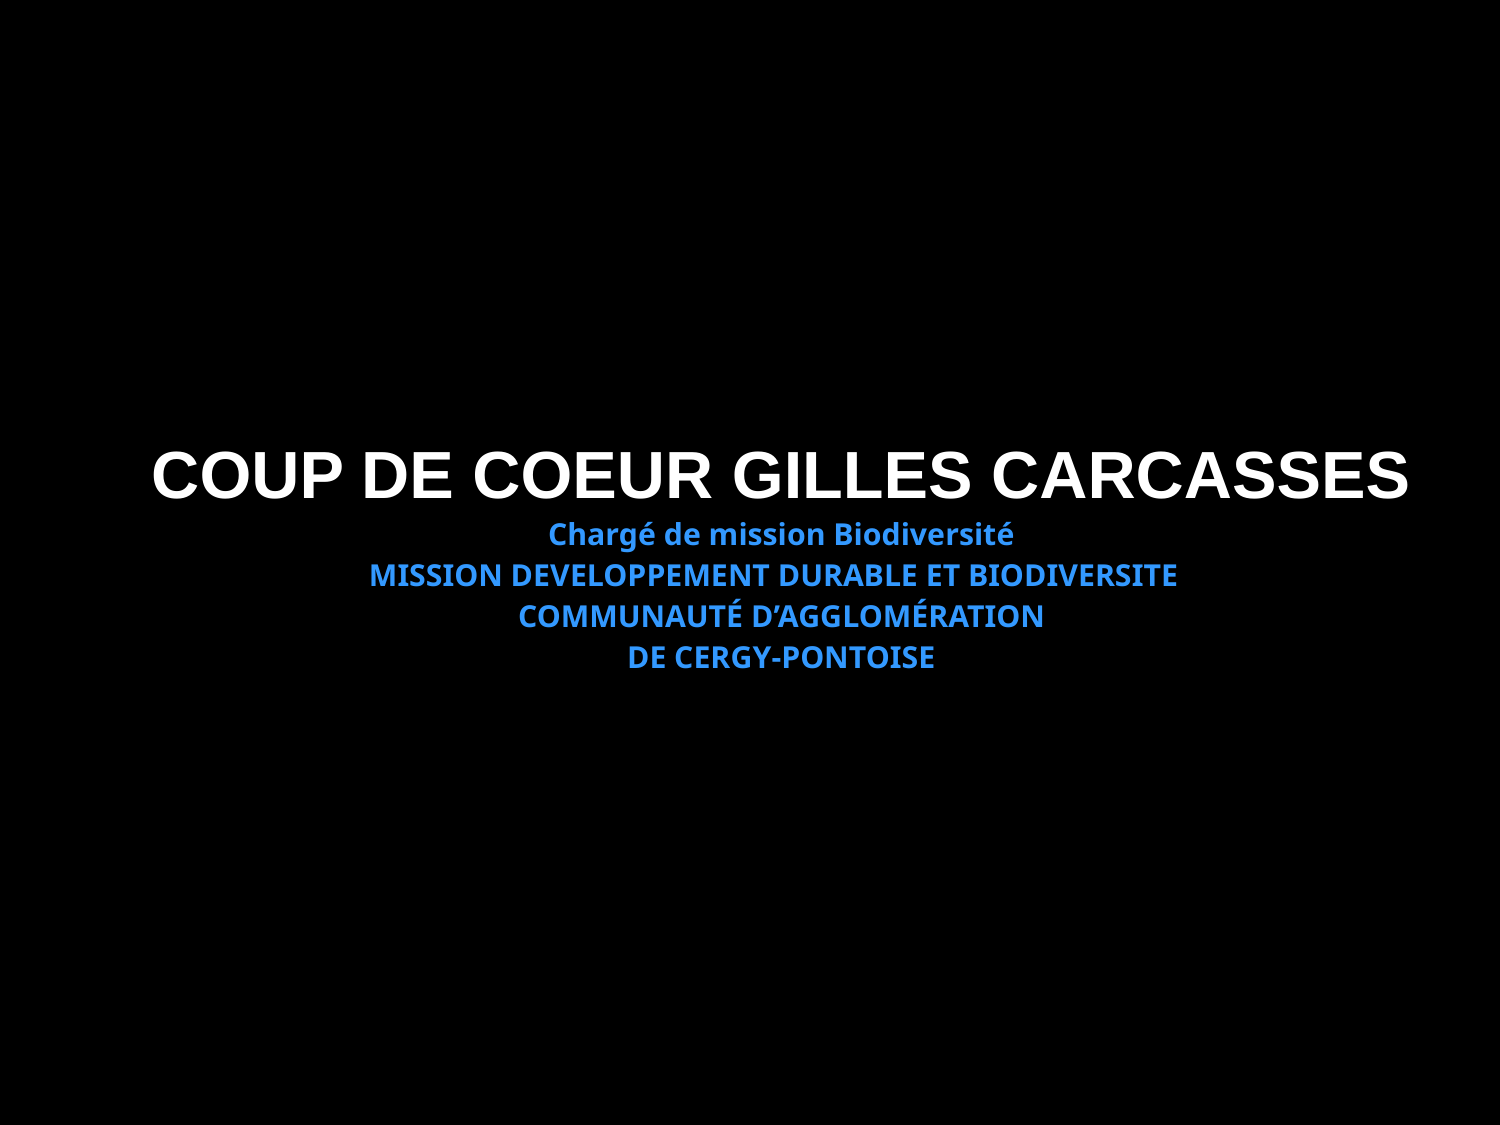

# COUP DE COEUR GILLES CARCASSES
Chargé de mission Biodiversité
MISSION DEVELOPPEMENT DURABLE ET BIODIVERSITE
COMMUNAUTÉ D’AGGLOMÉRATION
DE CERGY-PONTOISE